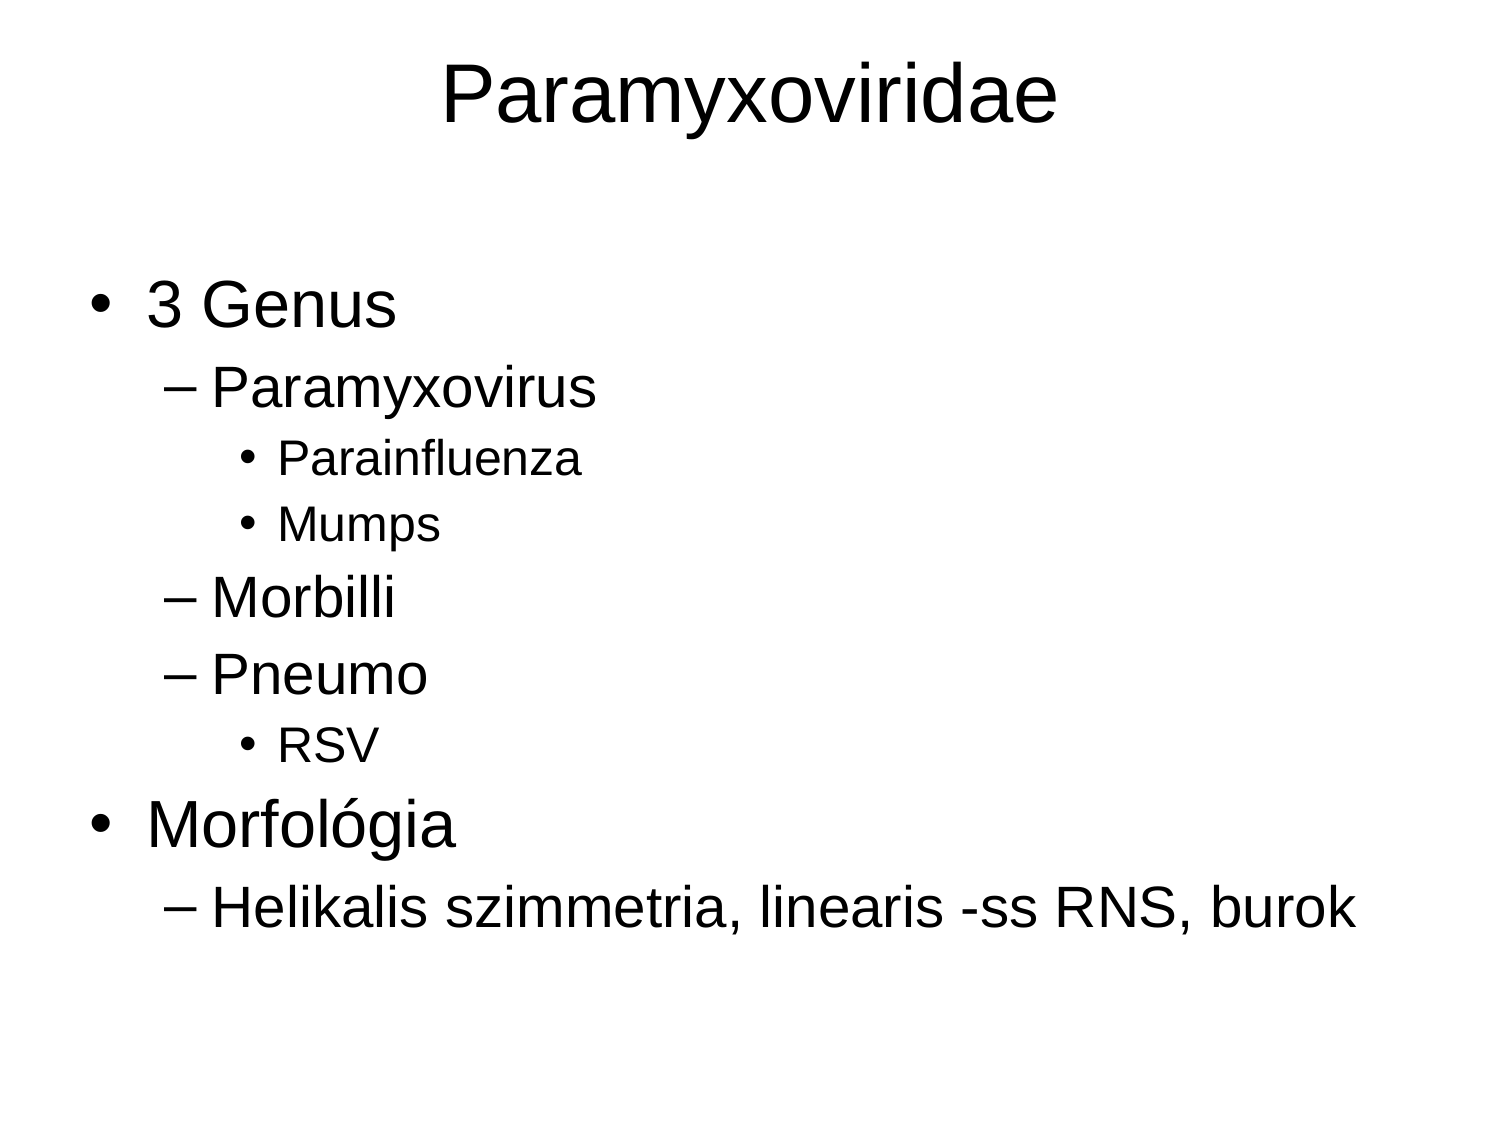

# Paramyxoviridae
3 Genus
Paramyxovirus
Parainfluenza
Mumps
Morbilli
Pneumo
RSV
Morfológia
Helikalis szimmetria, linearis -ss RNS, burok